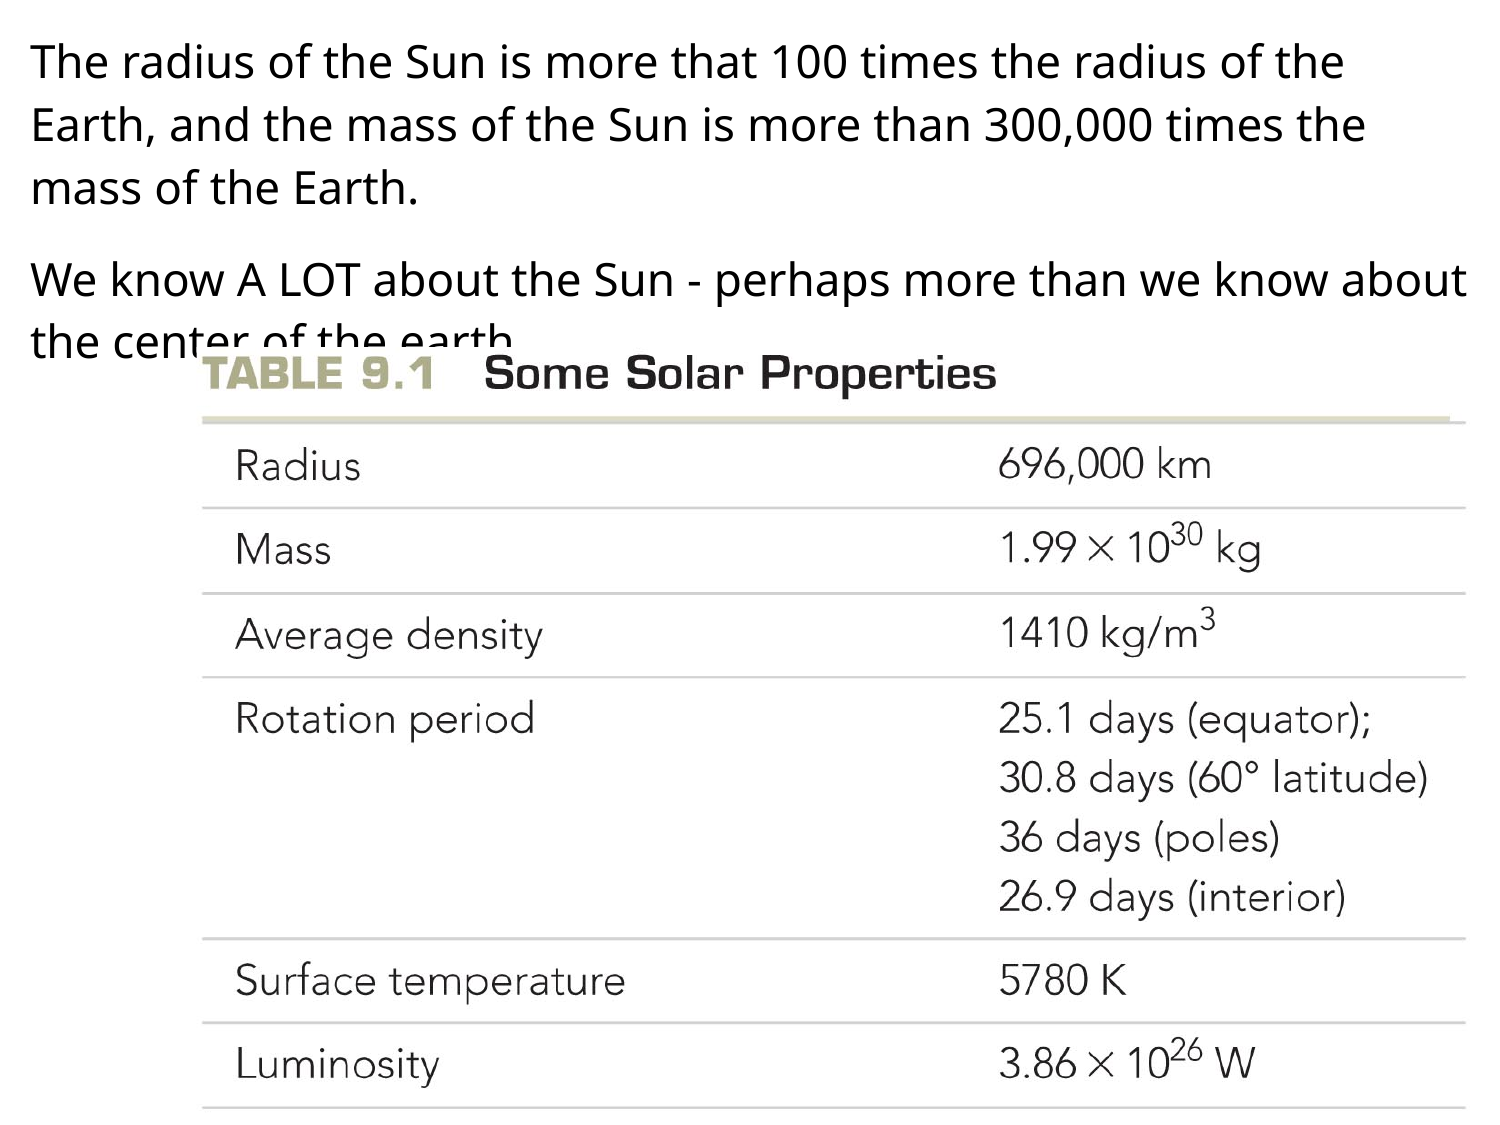

# The radius of the Sun is more that 100 times the radius of the Earth, and the mass of the Sun is more than 300,000 times the mass of the Earth.
We know A LOT about the Sun - perhaps more than we know about the center of the earth.